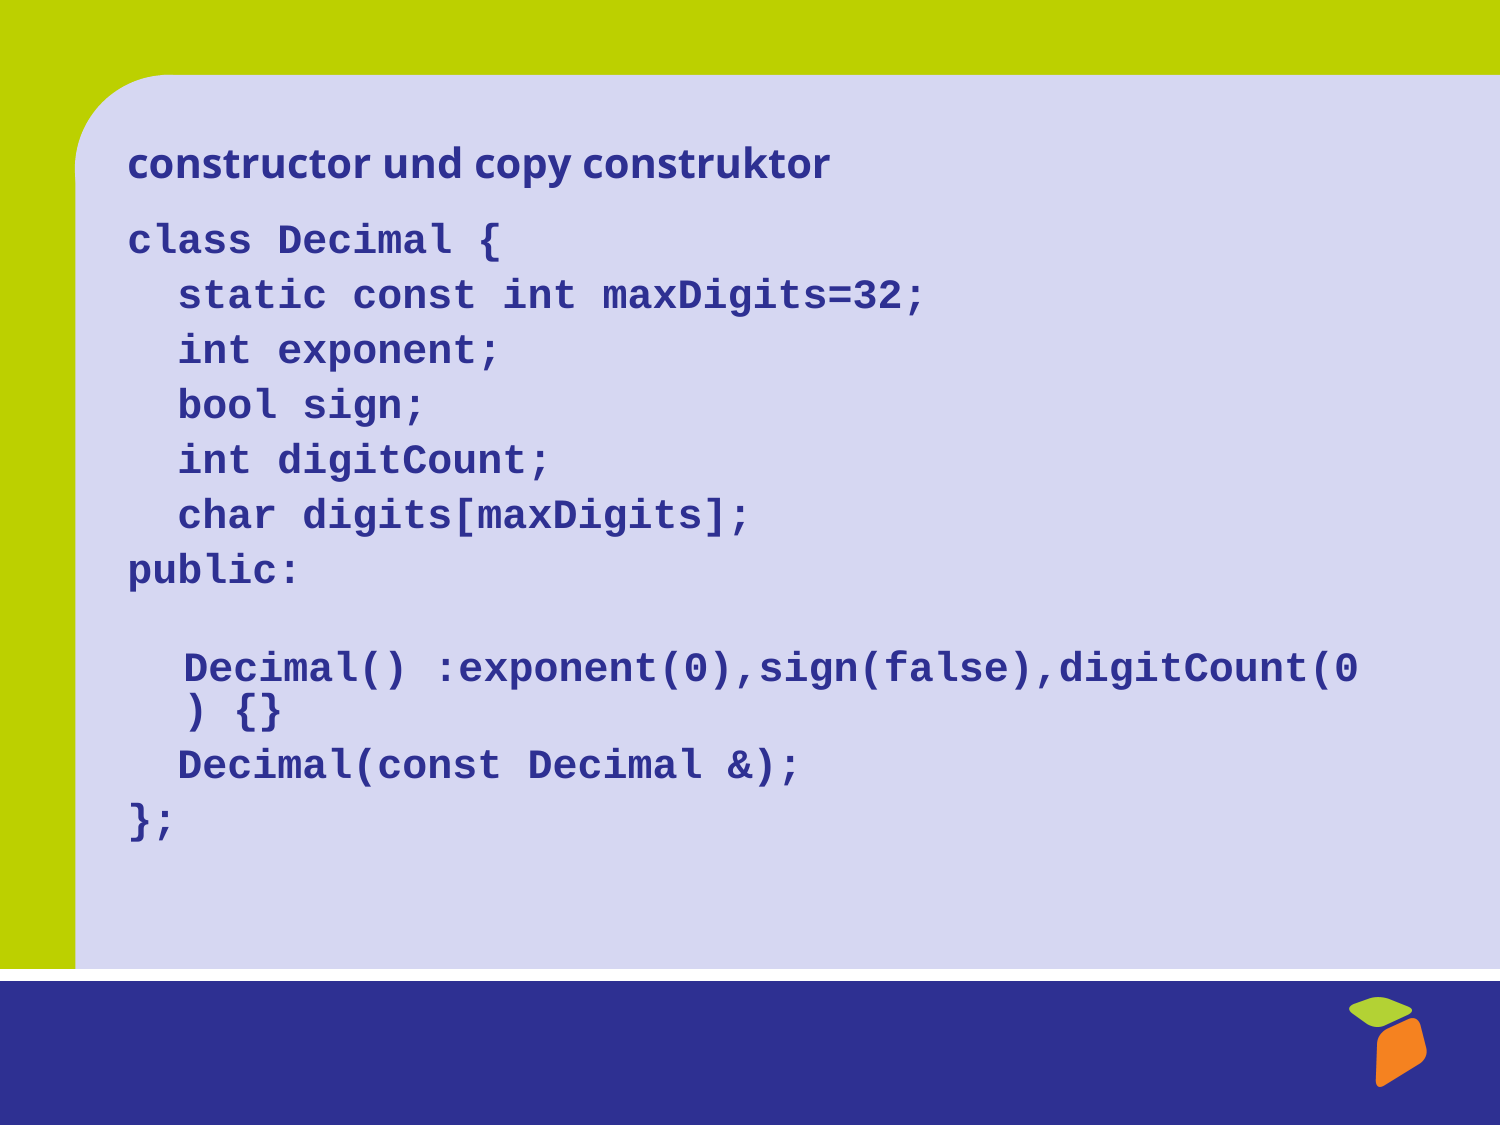

# constructor und copy construktor
class Decimal {
 static const int maxDigits=32;
 int exponent;
 bool sign;
 int digitCount;
 char digits[maxDigits];
public:
	Decimal() :exponent(0),sign(false),digitCount(0) {}
 Decimal(const Decimal &);
};